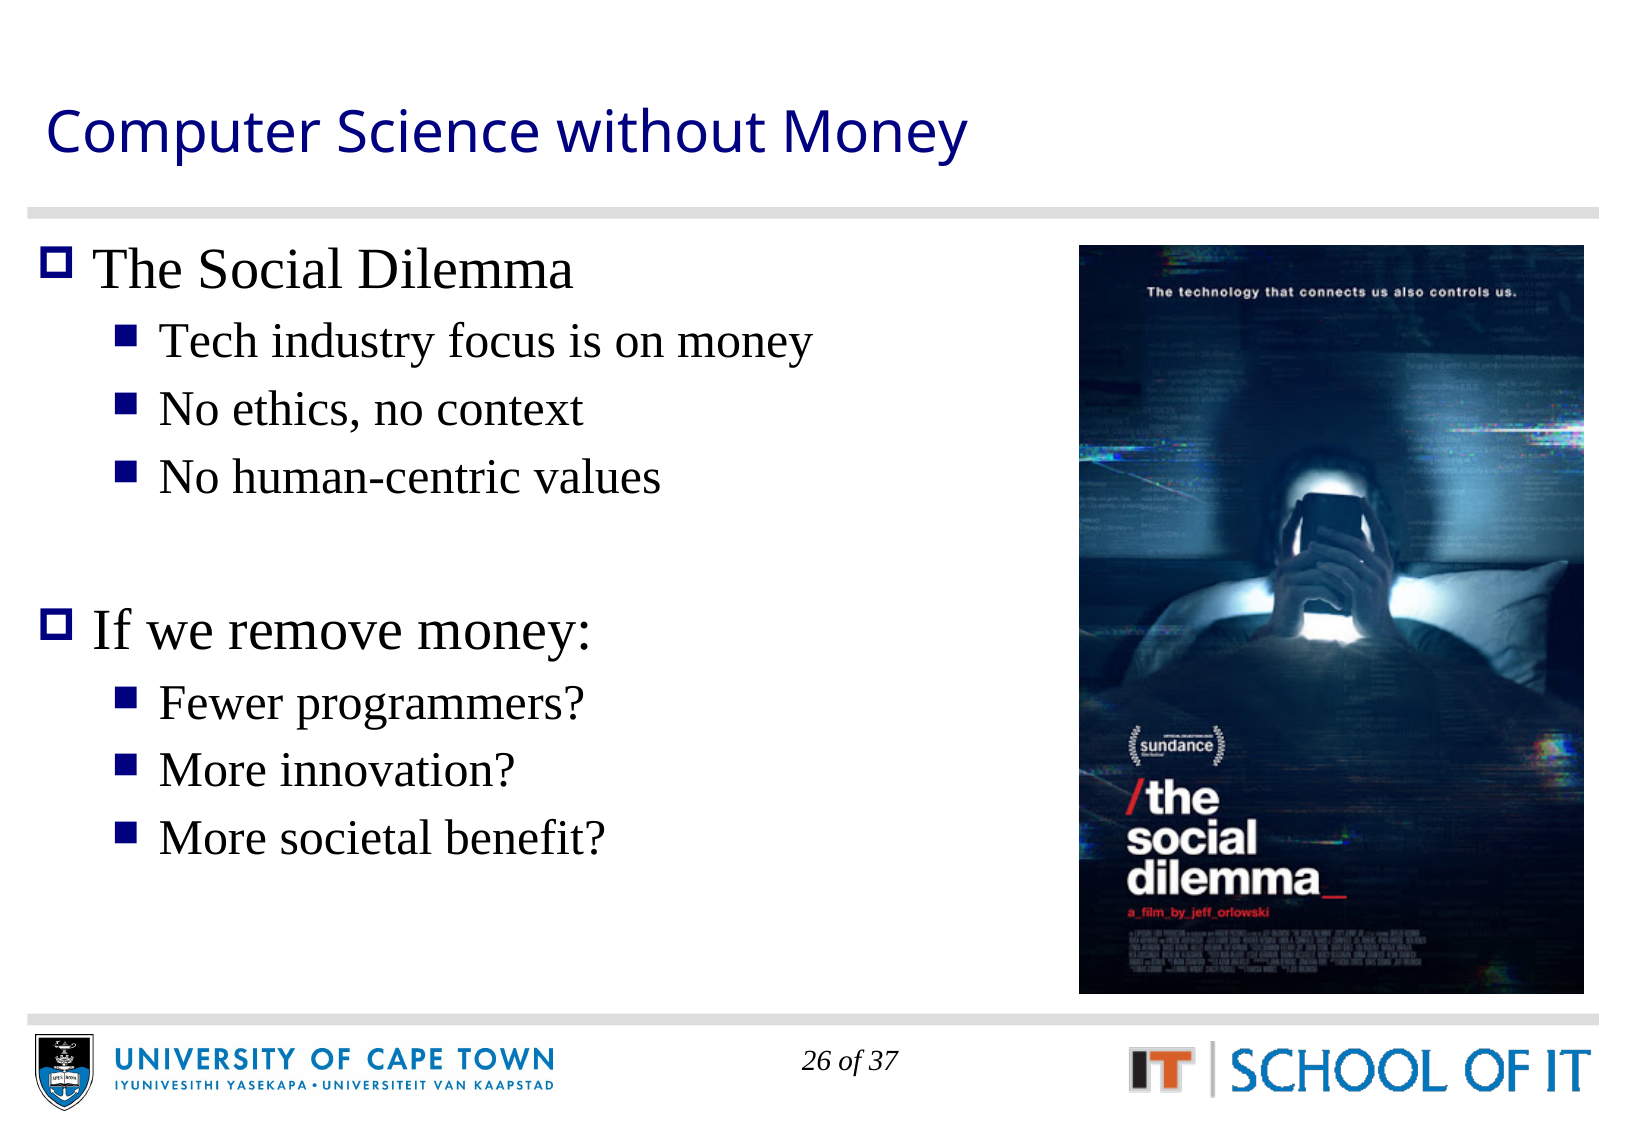

# Computer Science without Money
The Social Dilemma
Tech industry focus is on money
No ethics, no context
No human-centric values
If we remove money:
Fewer programmers?
More innovation?
More societal benefit?
26